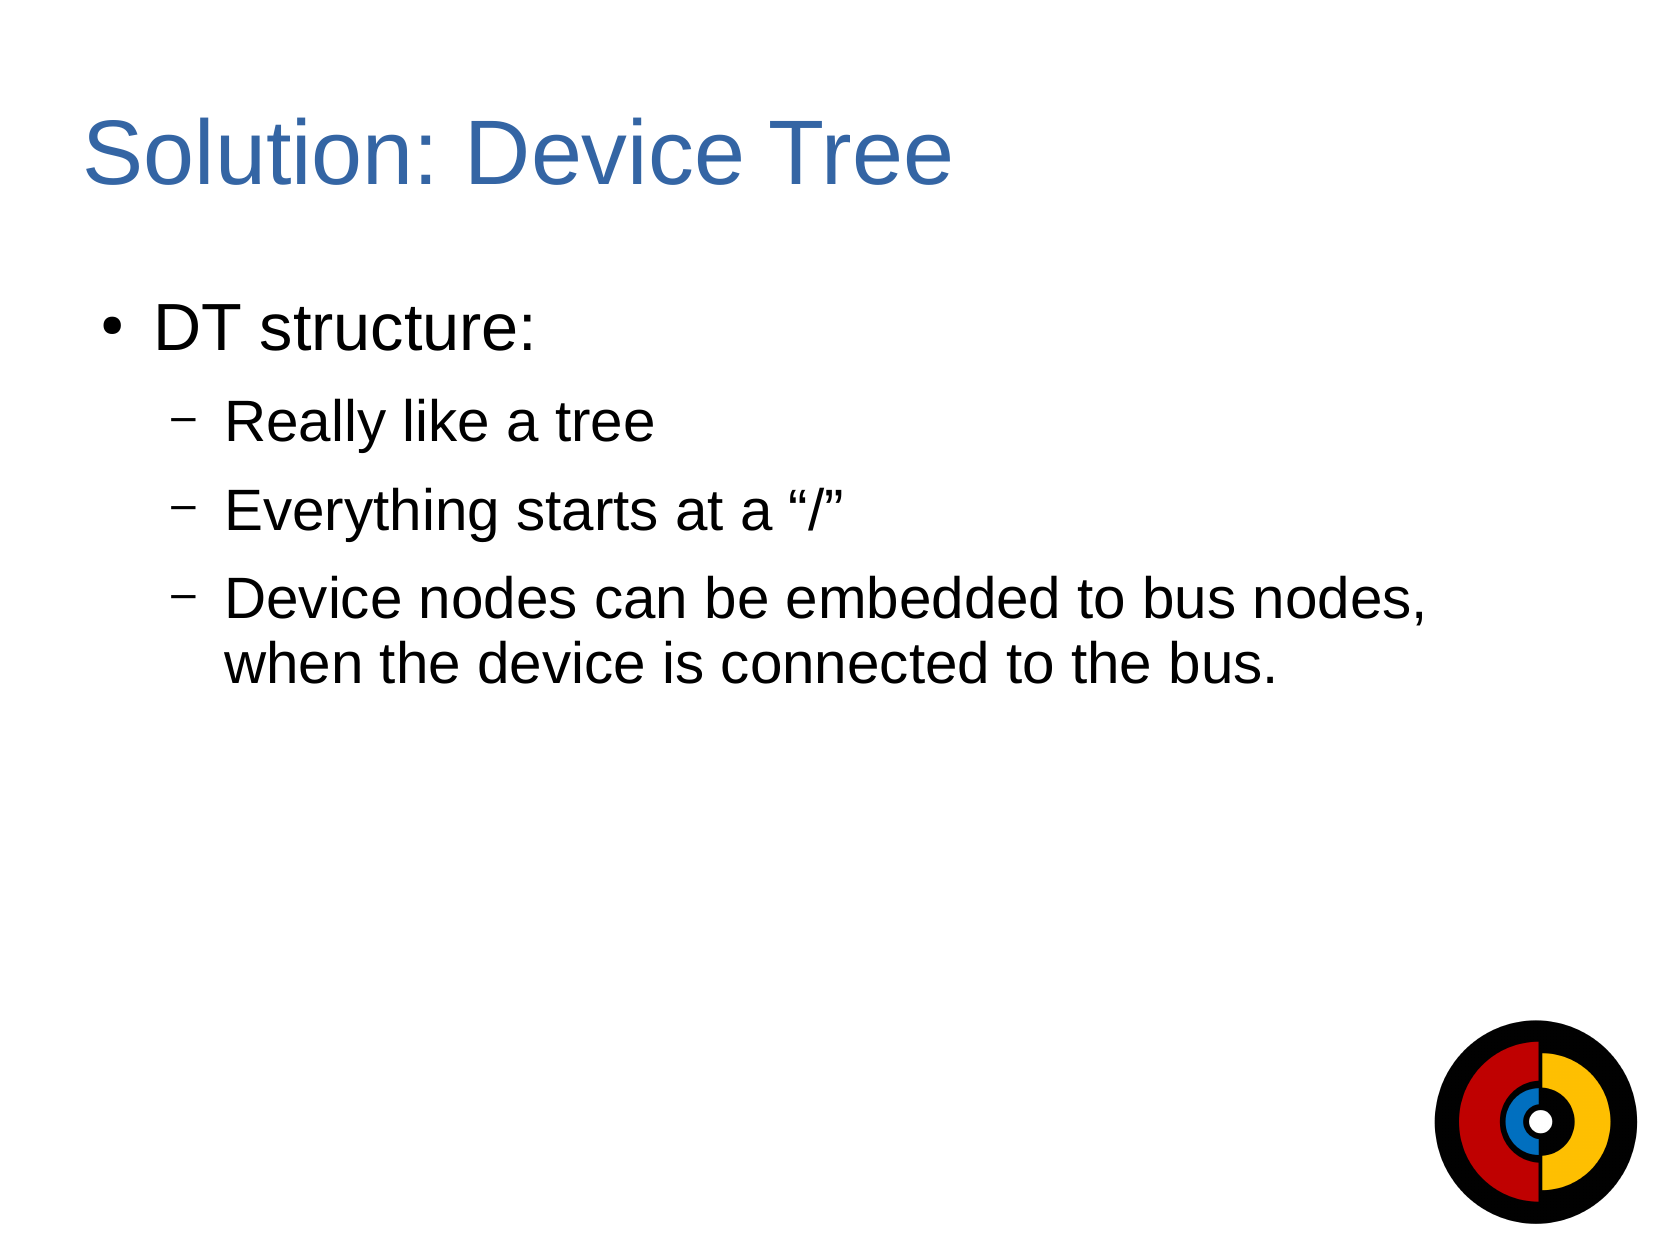

# Solution: Device Tree
DT structure:
Really like a tree
Everything starts at a “/”
Device nodes can be embedded to bus nodes, when the device is connected to the bus.